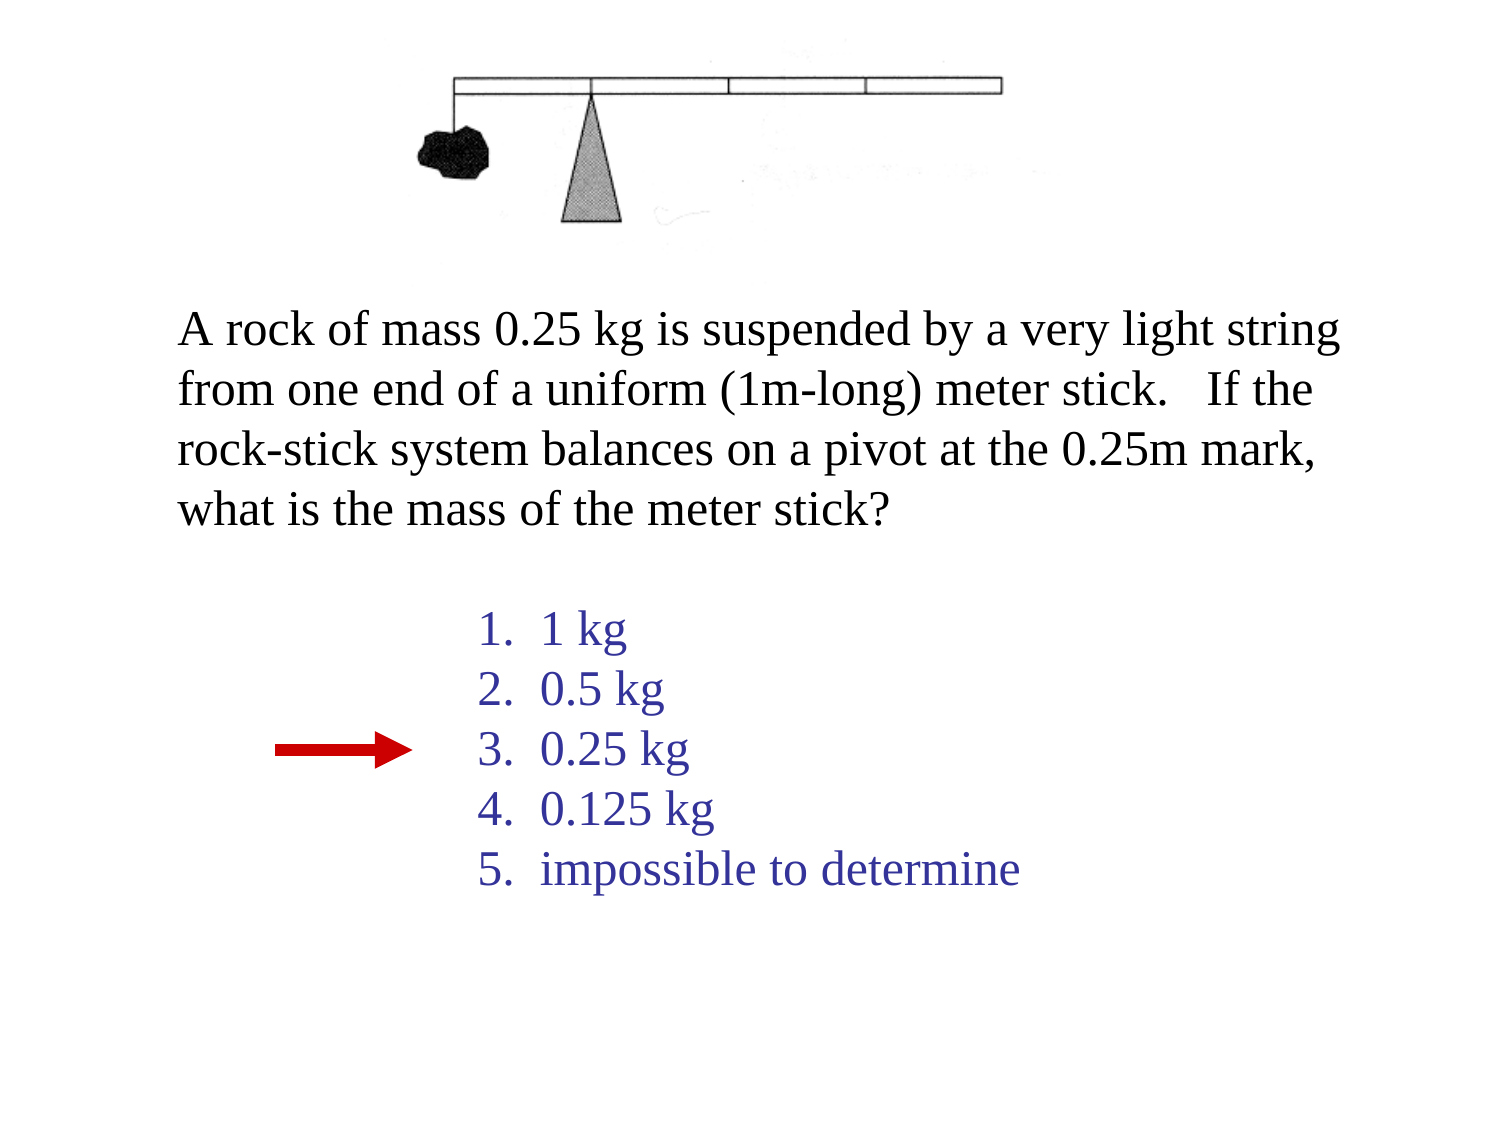

A rock of mass 0.25 kg is suspended by a very light string from one end of a uniform (1m-long) meter stick. If the rock-stick system balances on a pivot at the 0.25m mark, what is the mass of the meter stick?
		1. 1 kg
		2. 0.5 kg
		3. 0.25 kg
		4. 0.125 kg
		5. impossible to determine